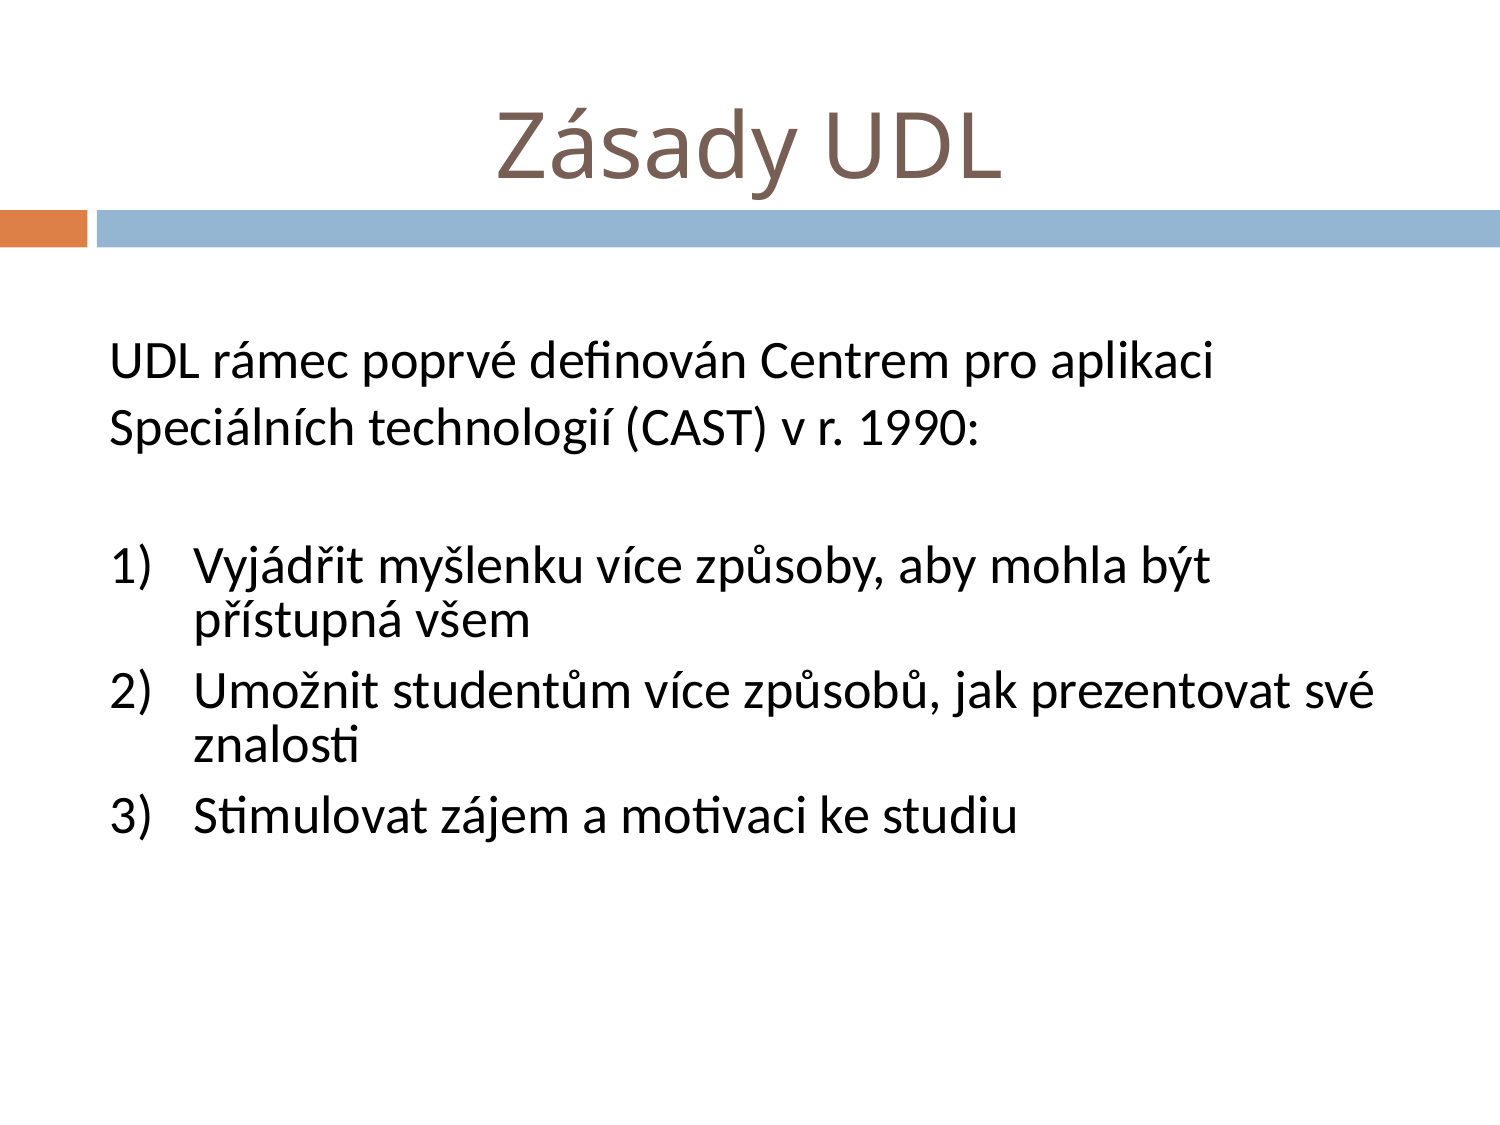

# Zásady UDL
UDL rámec poprvé definován Centrem pro aplikaci
Speciálních technologií (CAST) v r. 1990:
Vyjádřit myšlenku více způsoby, aby mohla být přístupná všem
Umožnit studentům více způsobů, jak prezentovat své znalosti
Stimulovat zájem a motivaci ke studiu